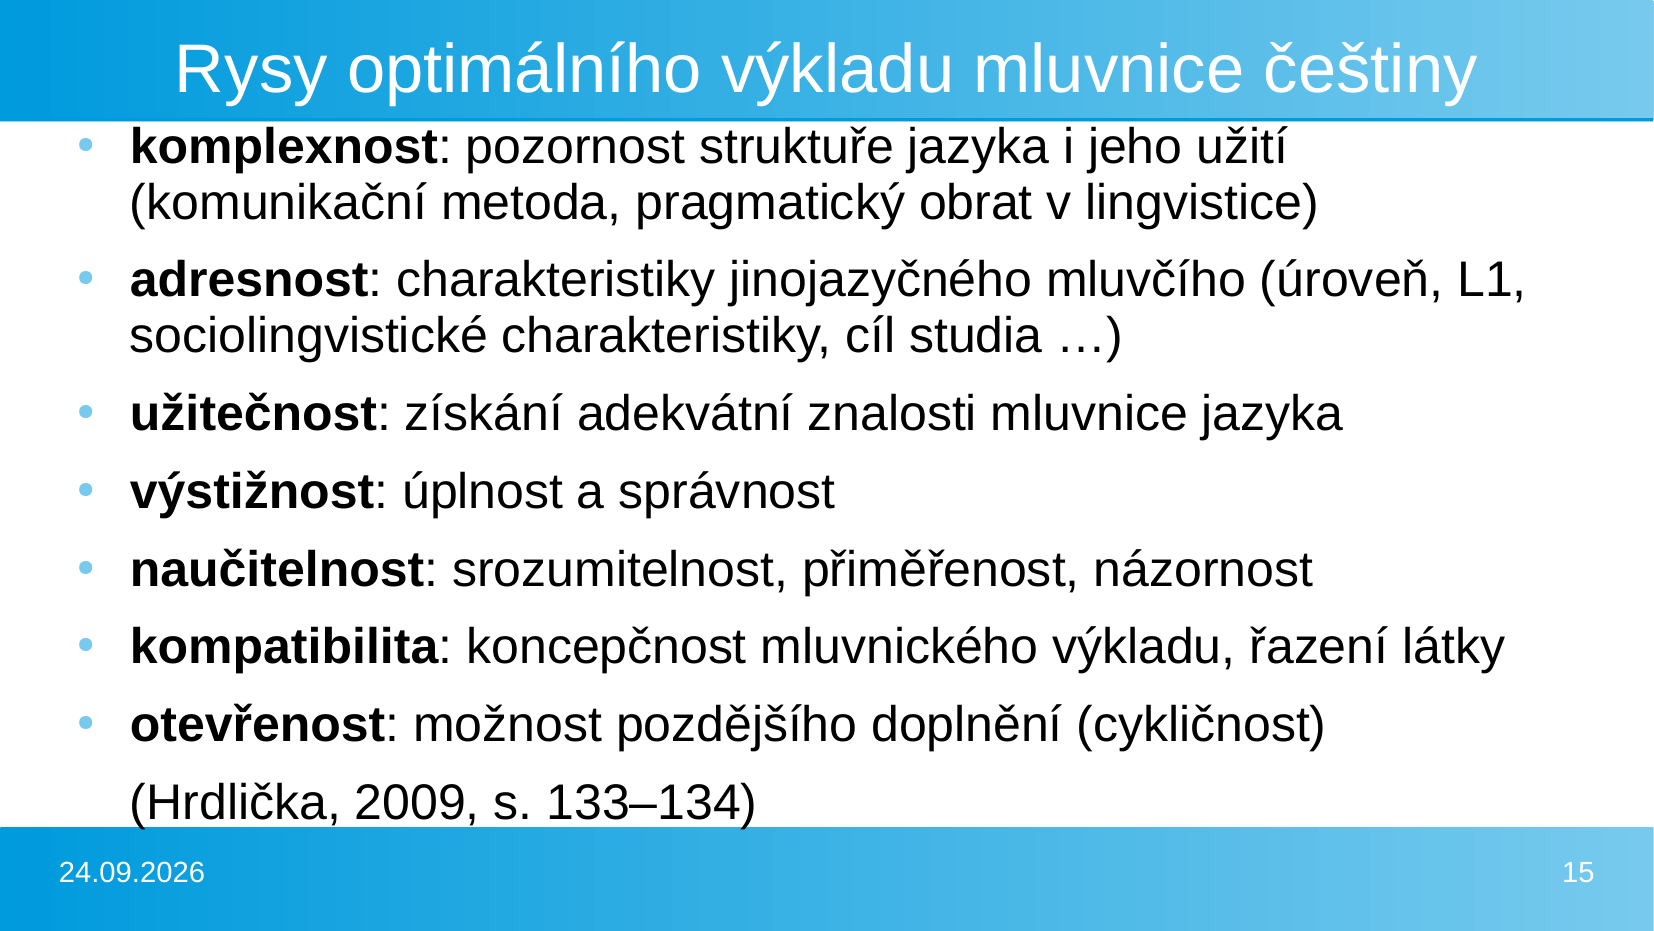

# Rysy optimálního výkladu mluvnice češtiny
komplexnost: pozornost struktuře jazyka i jeho užití (komunikační metoda, pragmatický obrat v lingvistice)
adresnost: charakteristiky jinojazyčného mluvčího (úroveň, L1, sociolingvistické charakteristiky, cíl studia …)
užitečnost: získání adekvátní znalosti mluvnice jazyka
výstižnost: úplnost a správnost
naučitelnost: srozumitelnost, přiměřenost, názornost
kompatibilita: koncepčnost mluvnického výkladu, řazení látky
otevřenost: možnost pozdějšího doplnění (cykličnost)
(Hrdlička, 2009, s. 133–134)
15